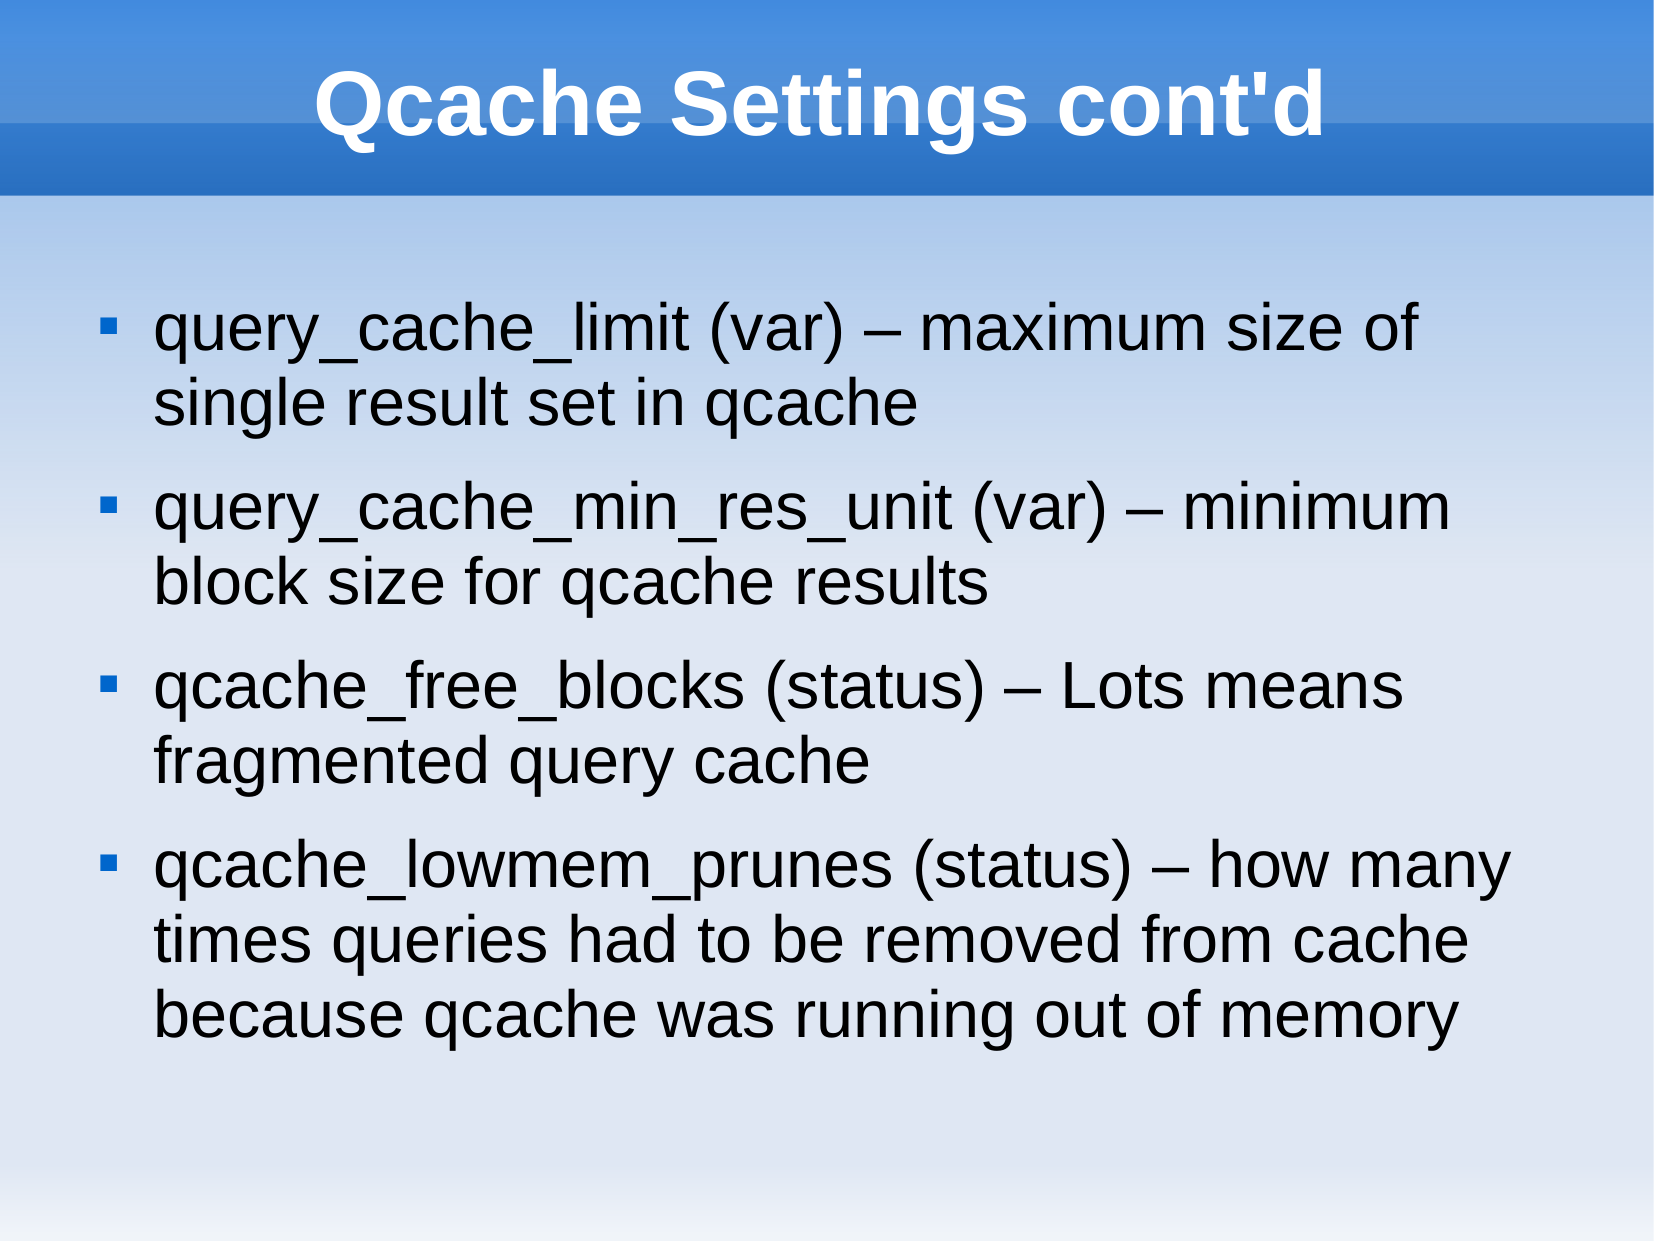

# Qcache Settings cont'd
query_cache_limit (var) – maximum size of single result set in qcache
query_cache_min_res_unit (var) – minimum block size for qcache results
qcache_free_blocks (status) – Lots means fragmented query cache
qcache_lowmem_prunes (status) – how many times queries had to be removed from cache because qcache was running out of memory